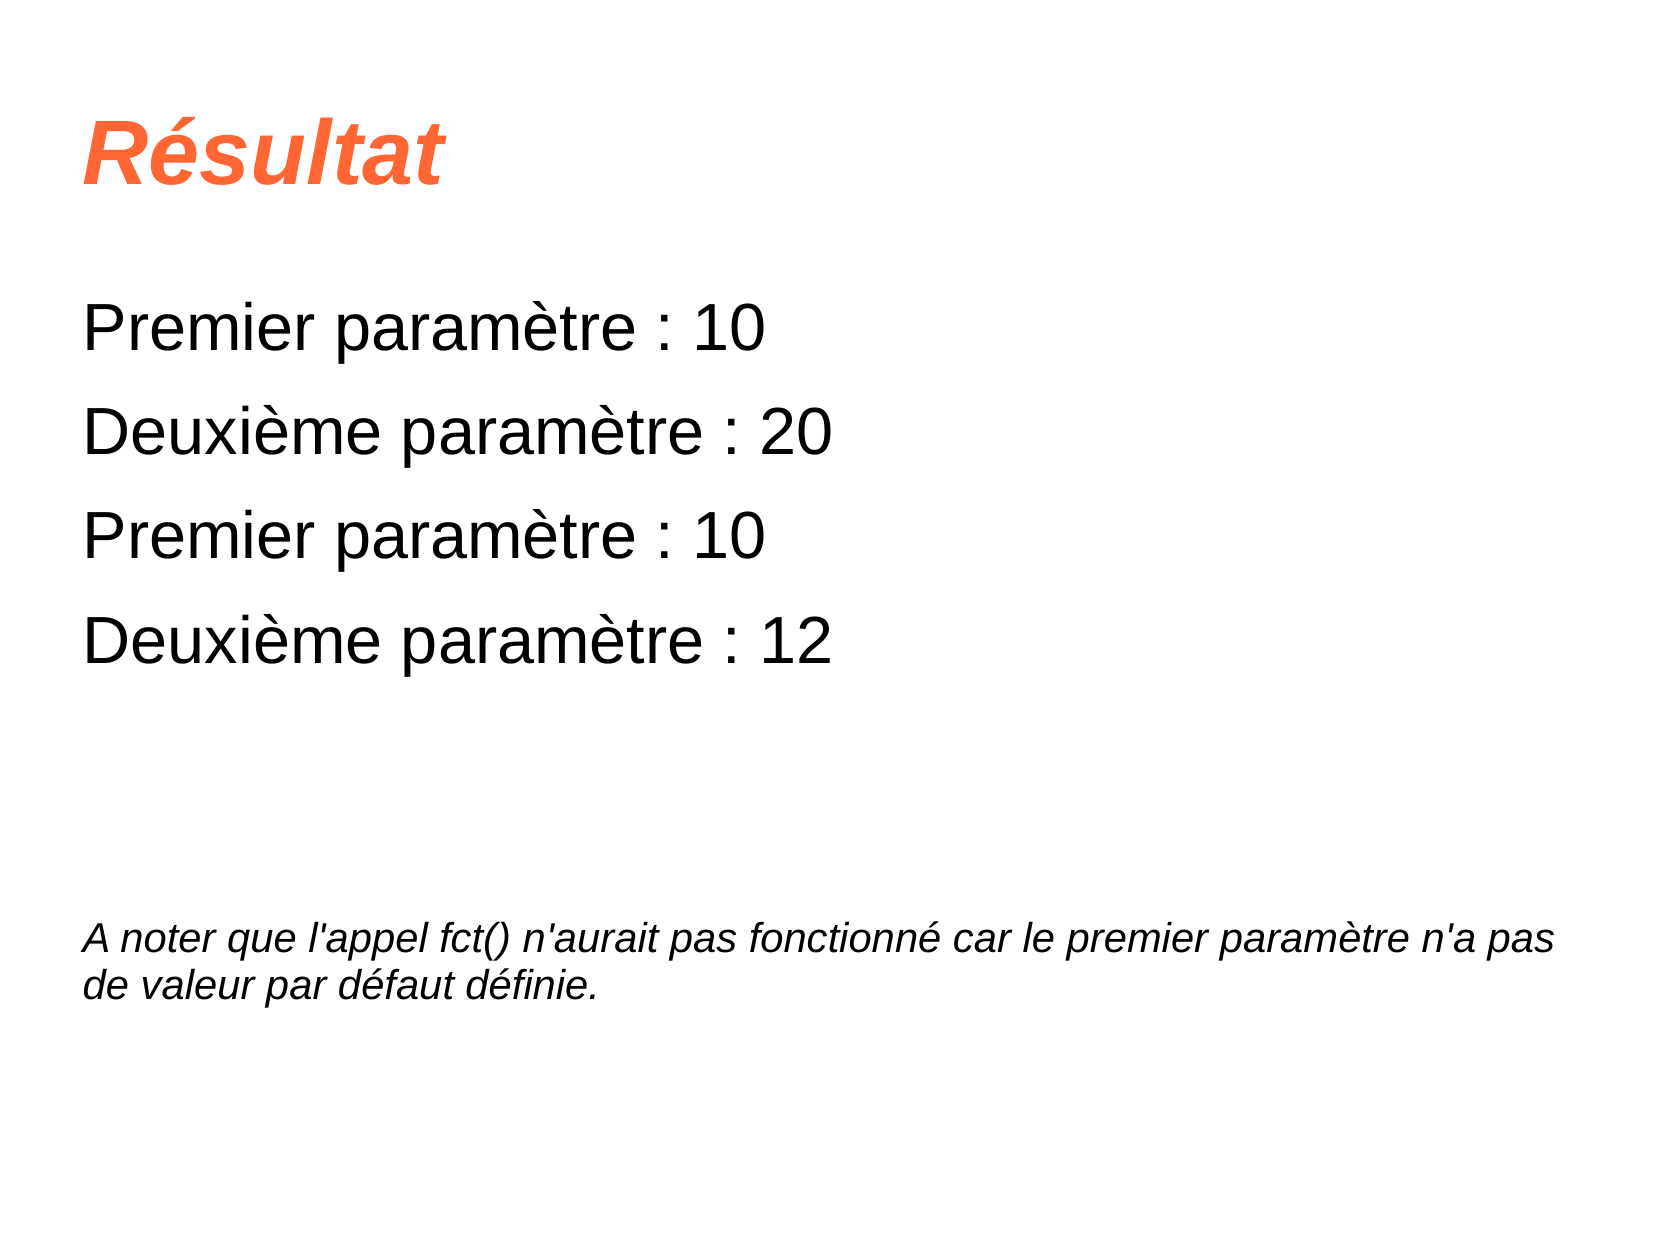

# Résultat
Premier paramètre : 10
Deuxième paramètre : 20
Premier paramètre : 10
Deuxième paramètre : 12
A noter que l'appel fct() n'aurait pas fonctionné car le premier paramètre n'a pas de valeur par défaut définie.